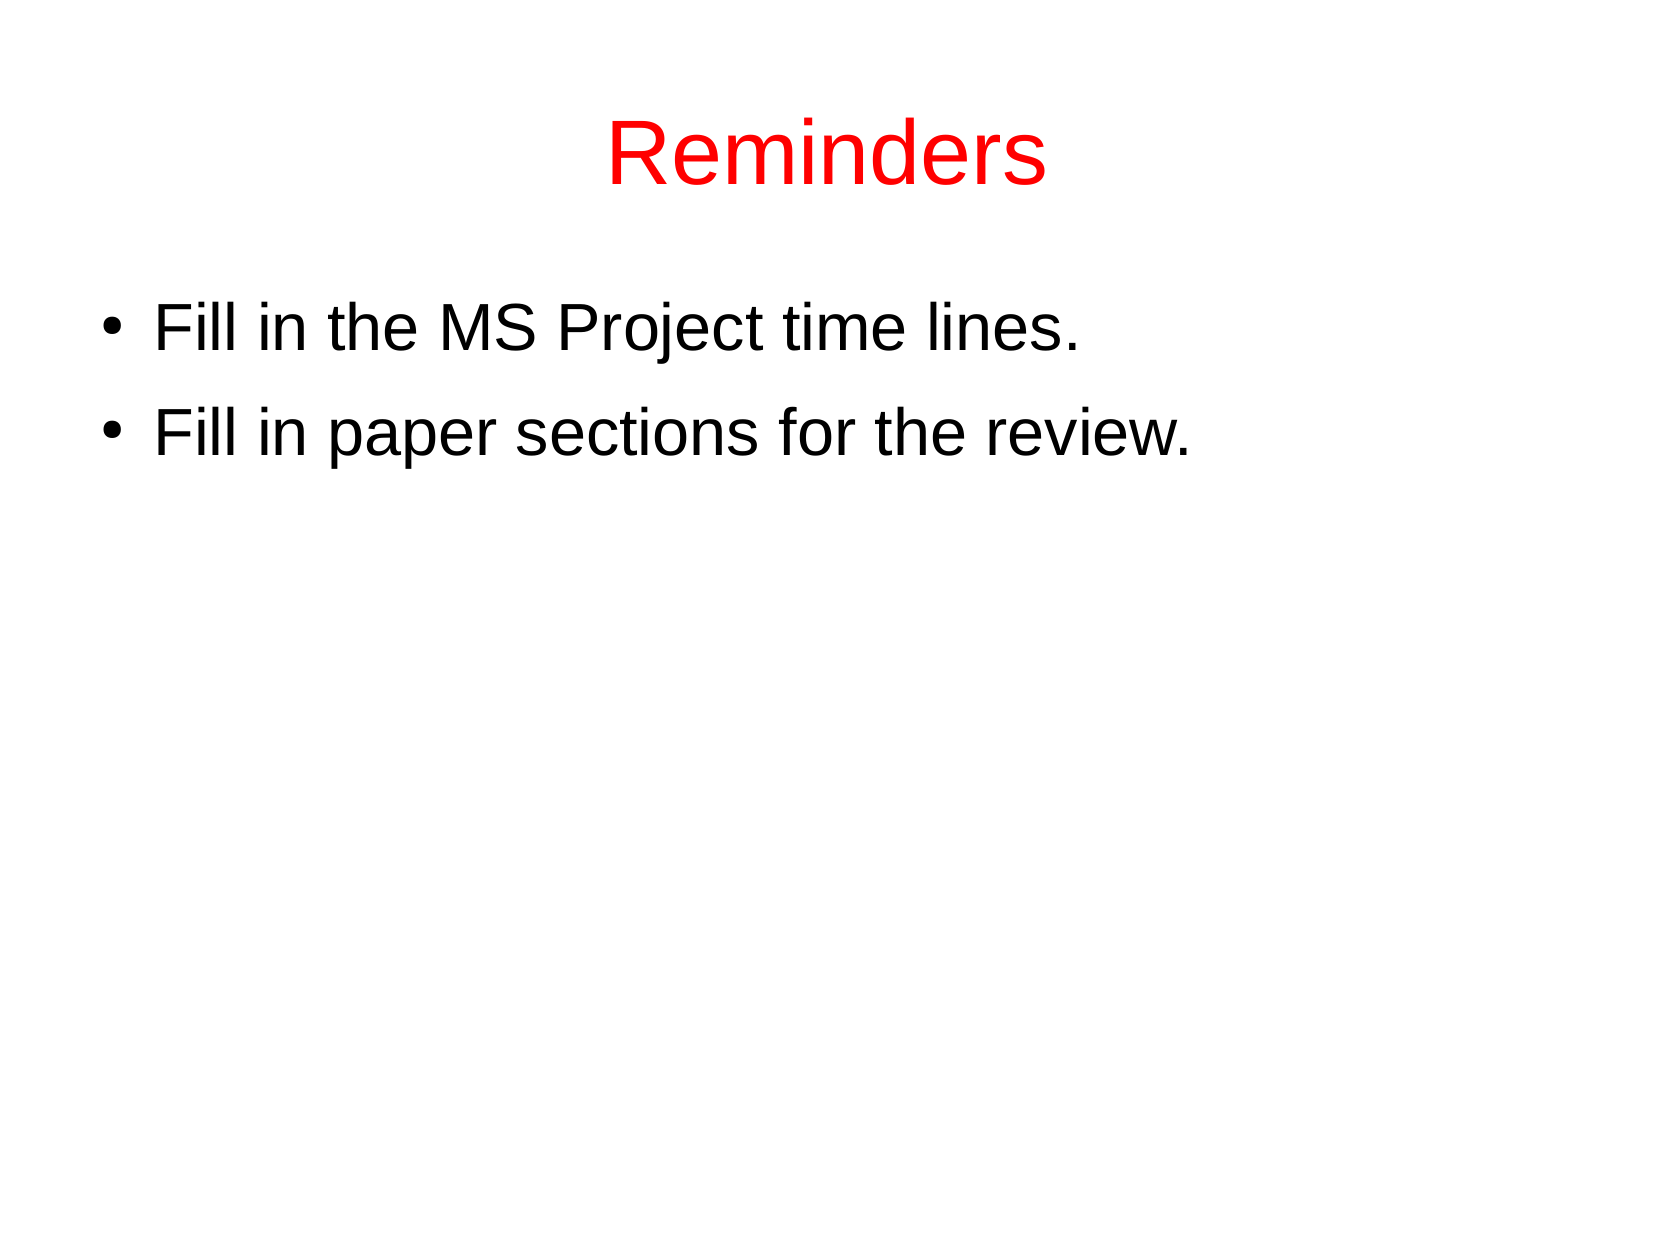

# Reminders
Fill in the MS Project time lines.
Fill in paper sections for the review.